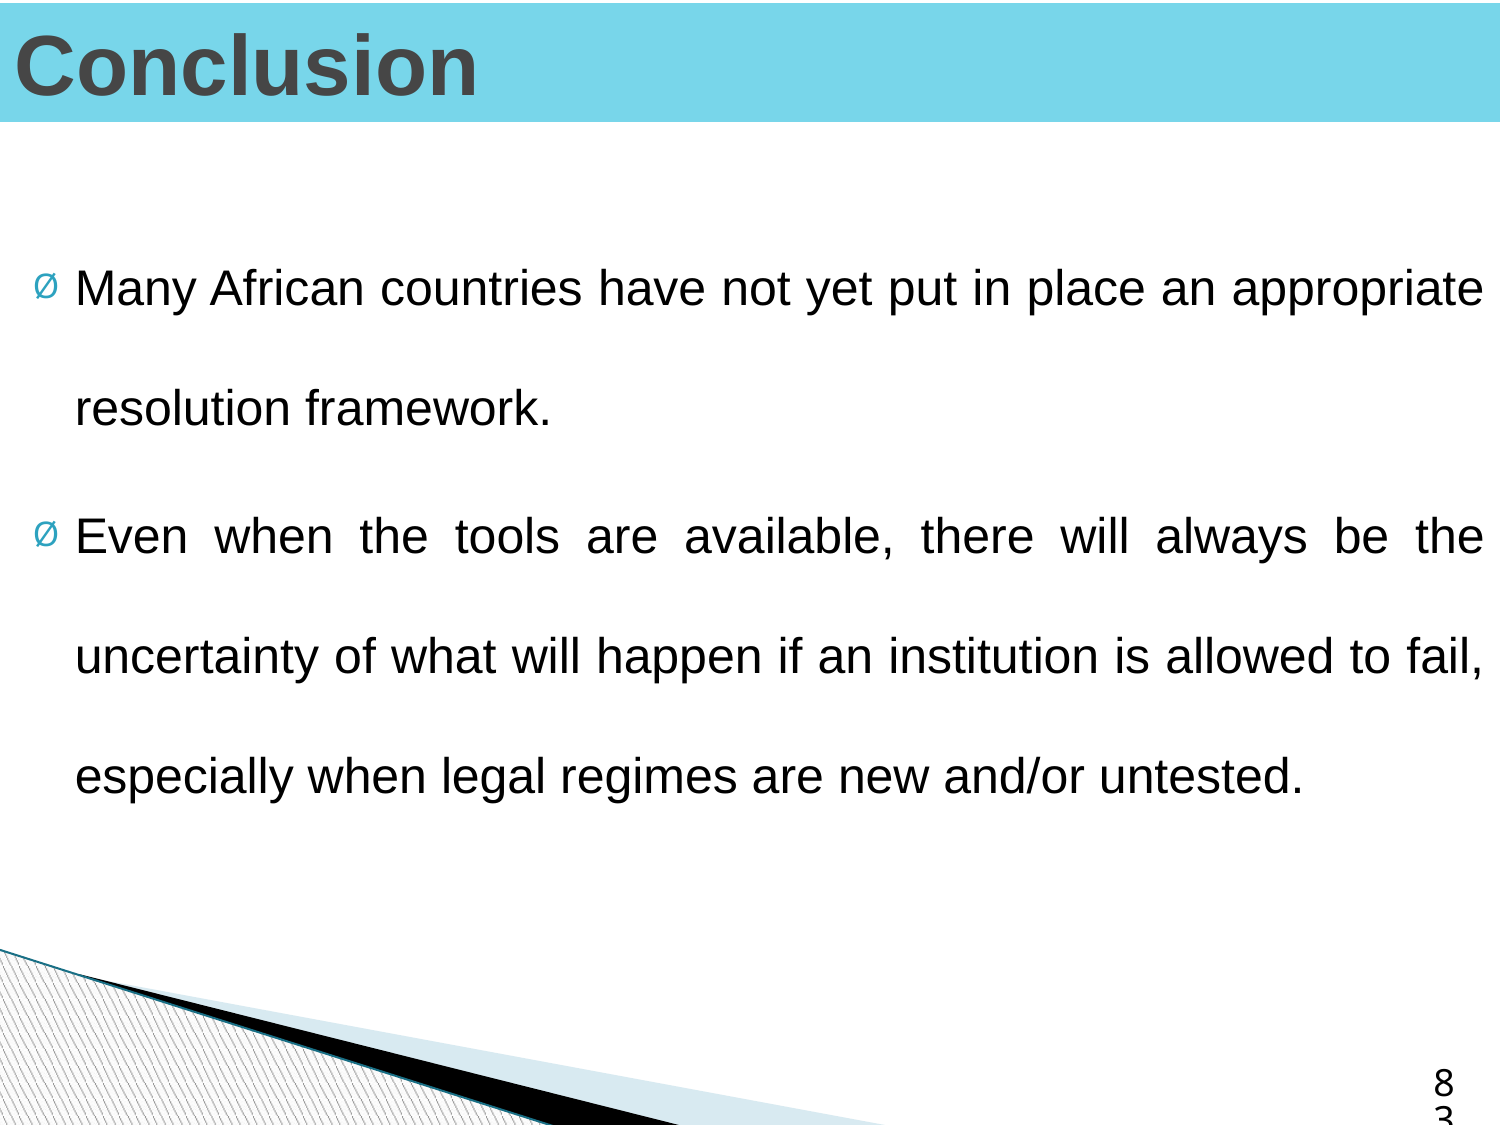

Conclusion
# Many African countries have not yet put in place an appropriate resolution framework.
Even when the tools are available, there will always be the uncertainty of what will happen if an institution is allowed to fail, especially when legal regimes are new and/or untested.